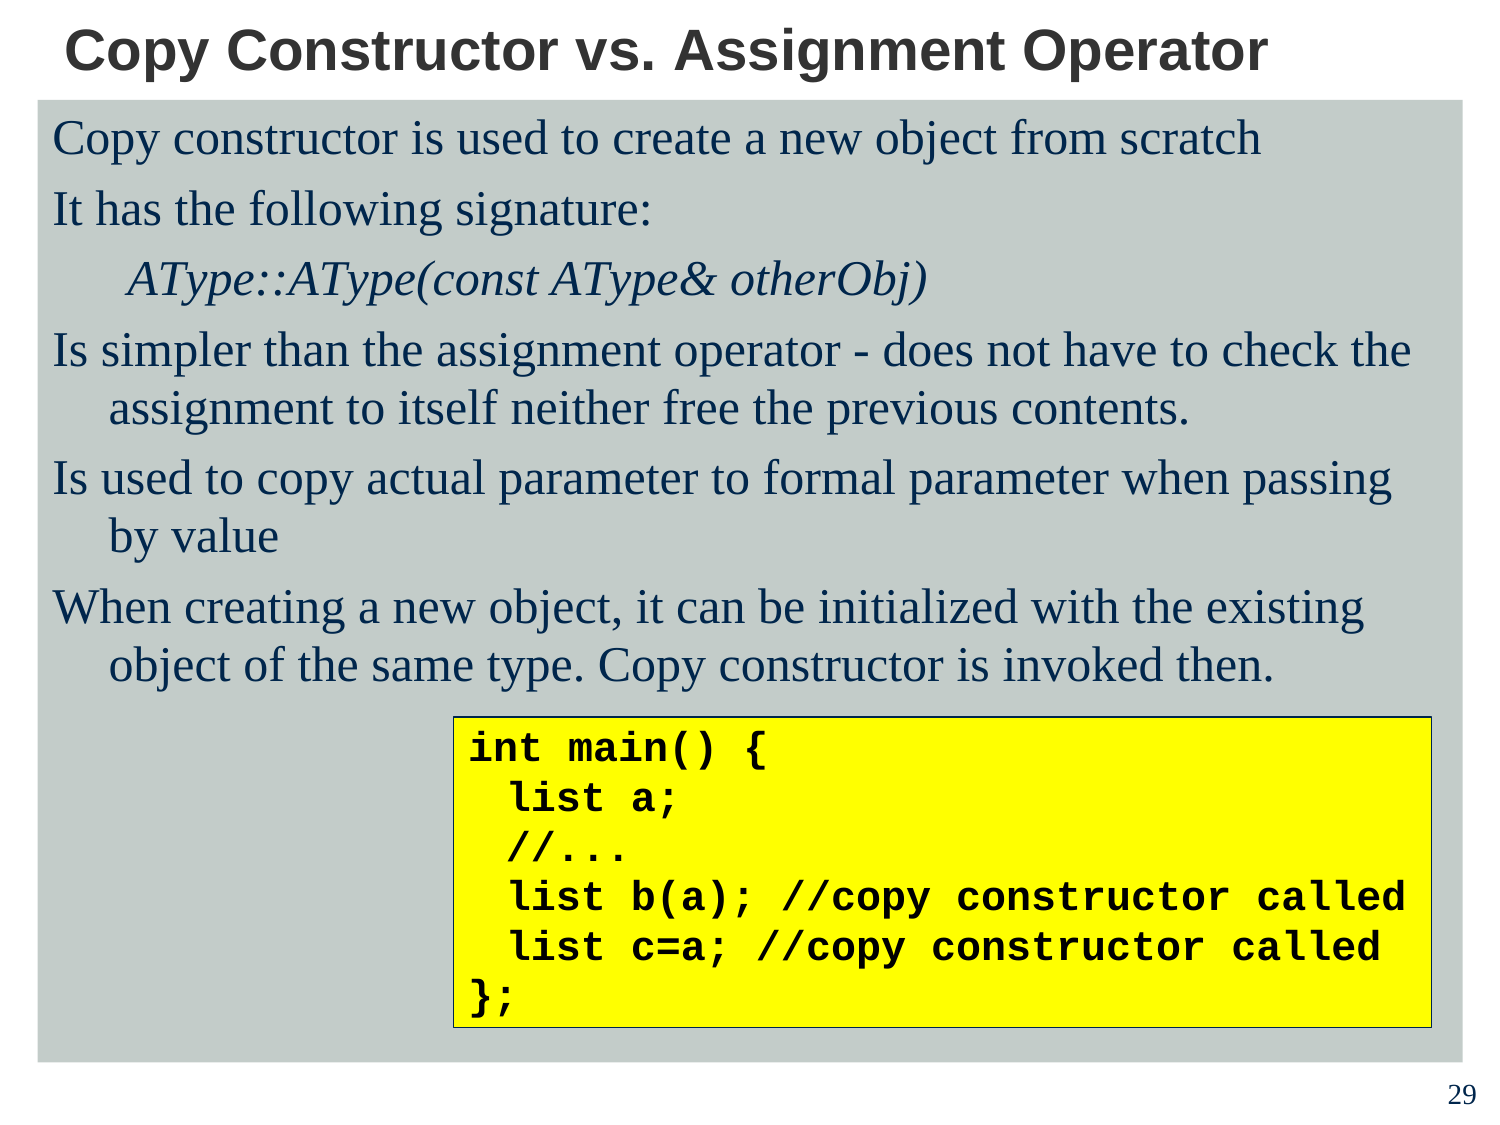

# Copy Constructor vs. Assignment Operator
Copy constructor is used to create a new object from scratch
It has the following signature:
AType::AType(const AType& otherObj)
Is simpler than the assignment operator - does not have to check the assignment to itself neither free the previous contents.
Is used to copy actual parameter to formal parameter when passing by value
When creating a new object, it can be initialized with the existing object of the same type. Copy constructor is invoked then.
int main() {
	list a;
	//...
	list b(a); //copy constructor called
	list c=a; //copy constructor called
};